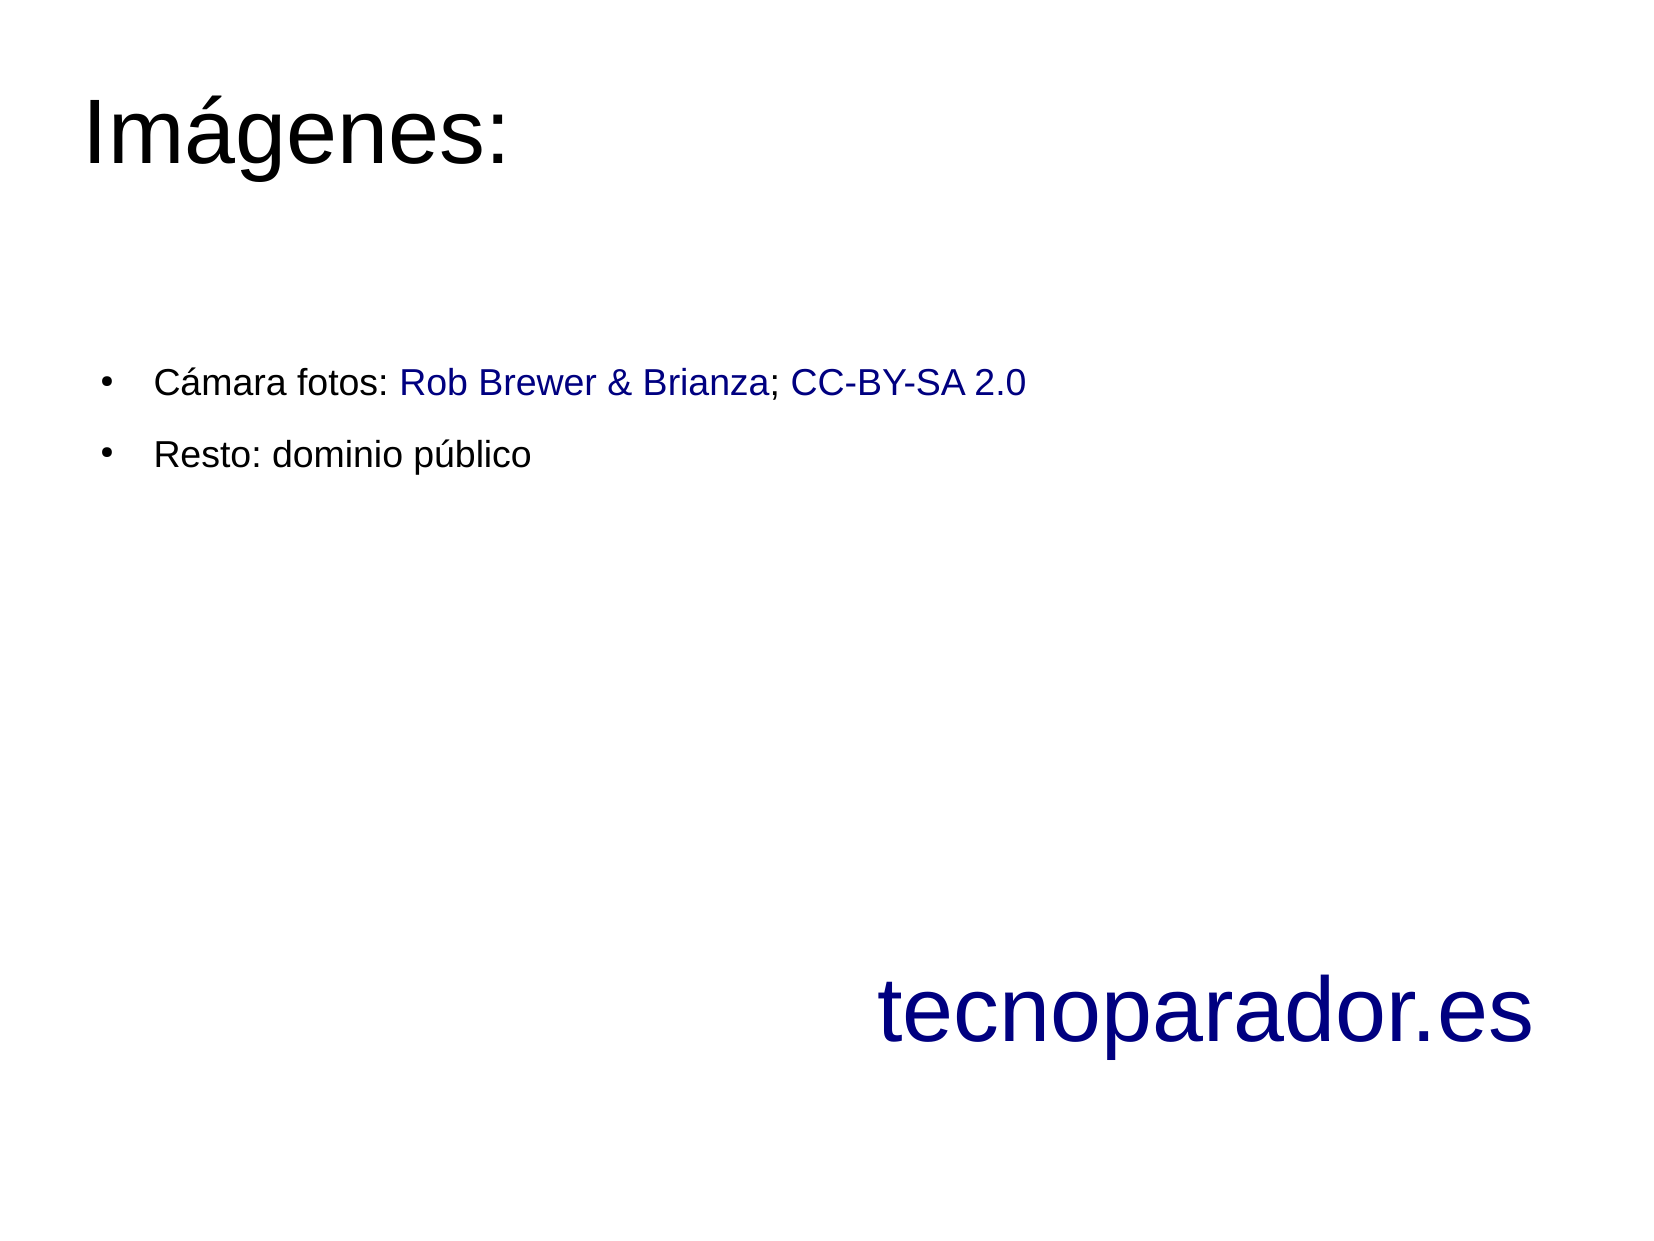

# Imágenes:
Cámara fotos: Rob Brewer & Brianza; CC-BY-SA 2.0
Resto: dominio público
tecnoparador.es